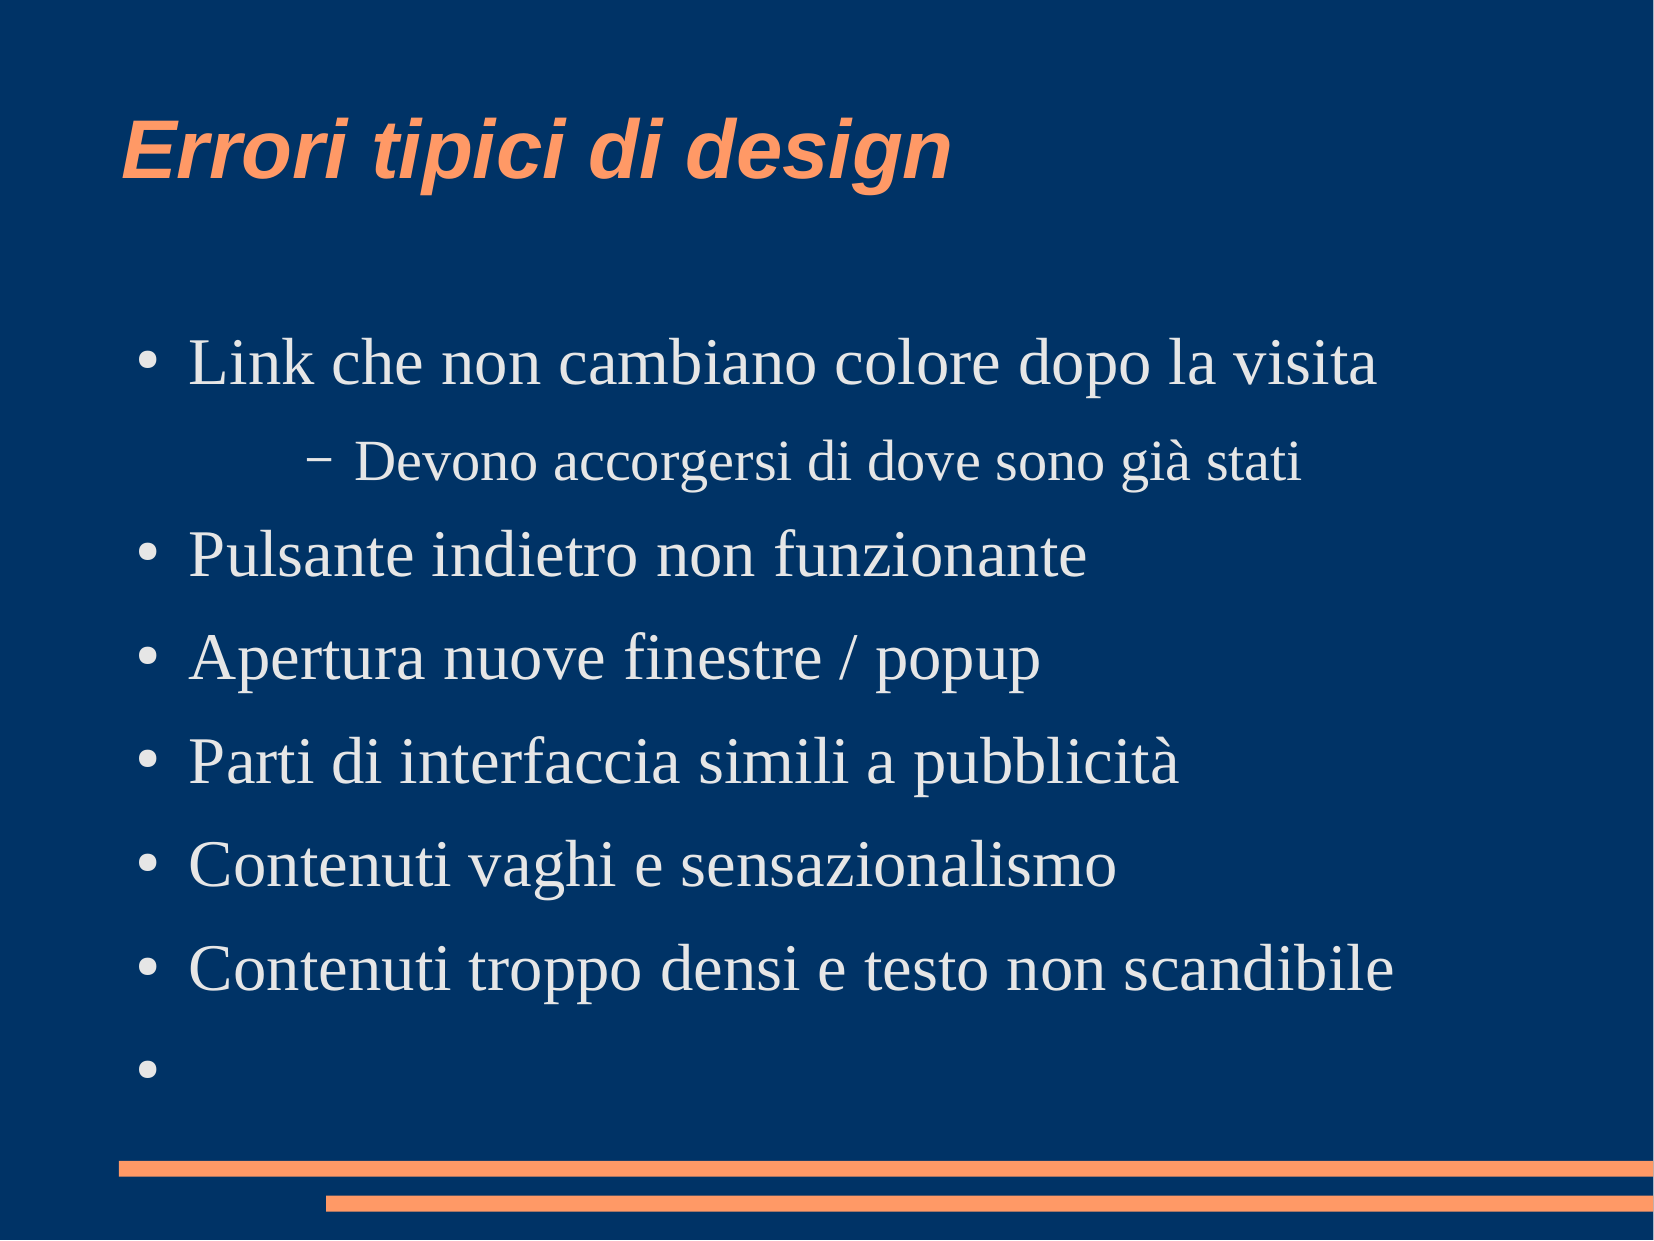

# Errori tipici di design
Link che non cambiano colore dopo la visita
Devono accorgersi di dove sono già stati
Pulsante indietro non funzionante
Apertura nuove finestre / popup
Parti di interfaccia simili a pubblicità
Contenuti vaghi e sensazionalismo
Contenuti troppo densi e testo non scandibile